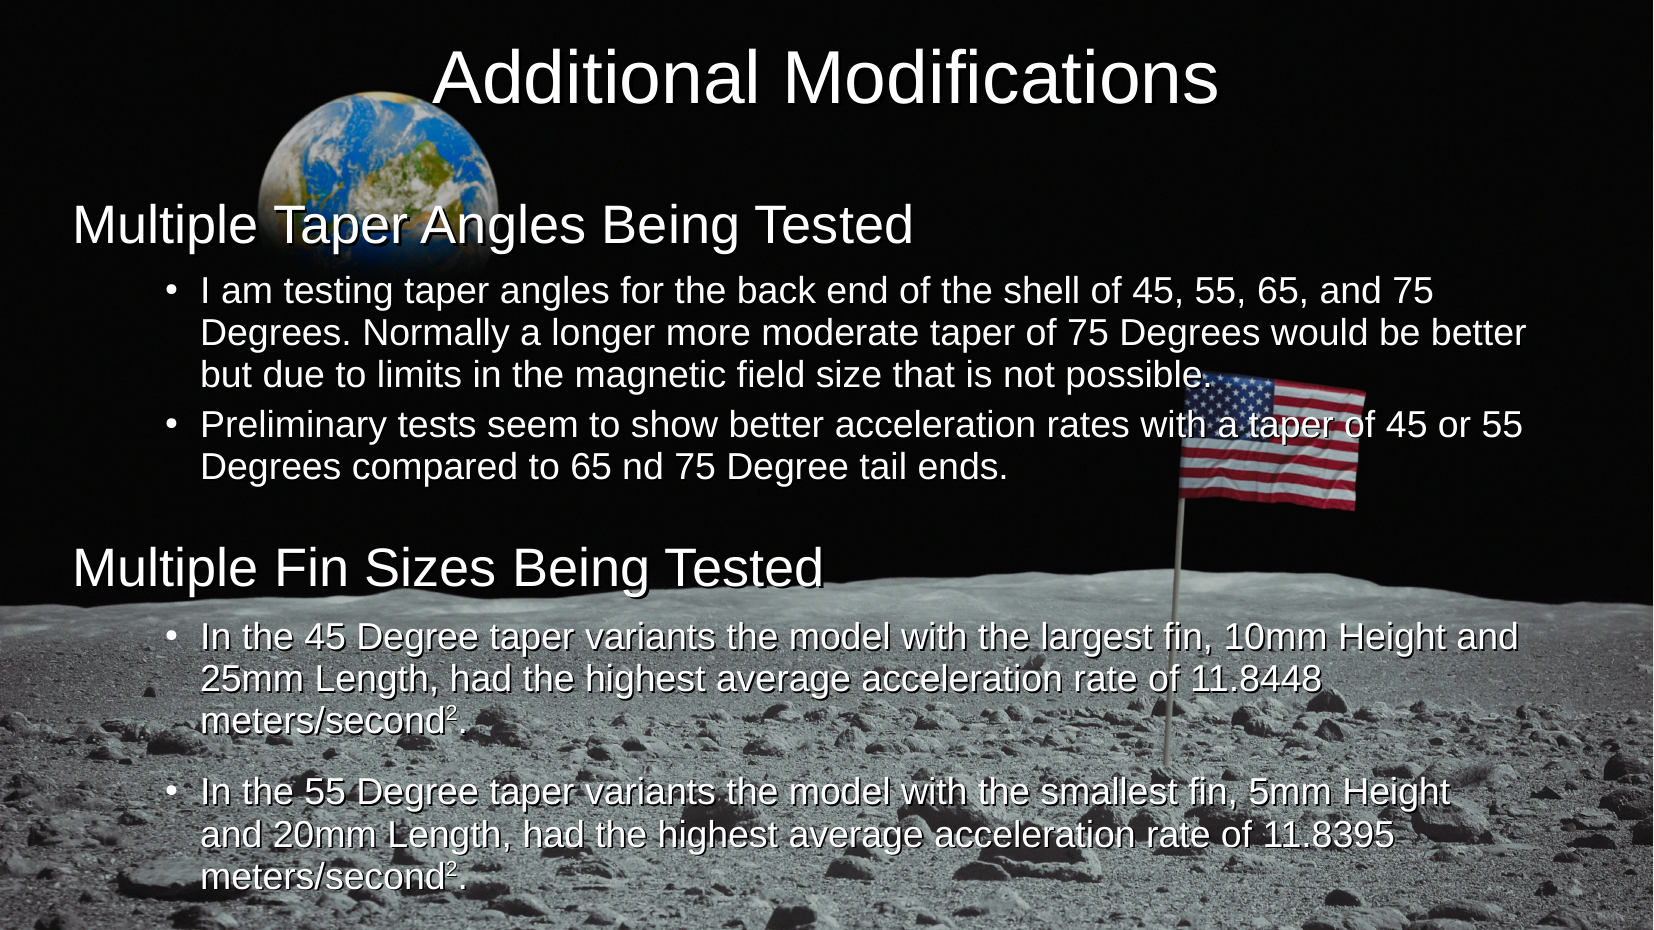

# Additional Modifications
Multiple Taper Angles Being Tested
I am testing taper angles for the back end of the shell of 45, 55, 65, and 75 Degrees. Normally a longer more moderate taper of 75 Degrees would be better but due to limits in the magnetic field size that is not possible.
Preliminary tests seem to show better acceleration rates with a taper of 45 or 55 Degrees compared to 65 nd 75 Degree tail ends.
Multiple Fin Sizes Being Tested
In the 45 Degree taper variants the model with the largest fin, 10mm Height and 25mm Length, had the highest average acceleration rate of 11.8448 meters/second2.
In the 55 Degree taper variants the model with the smallest fin, 5mm Height and 20mm Length, had the highest average acceleration rate of 11.8395 meters/second2.